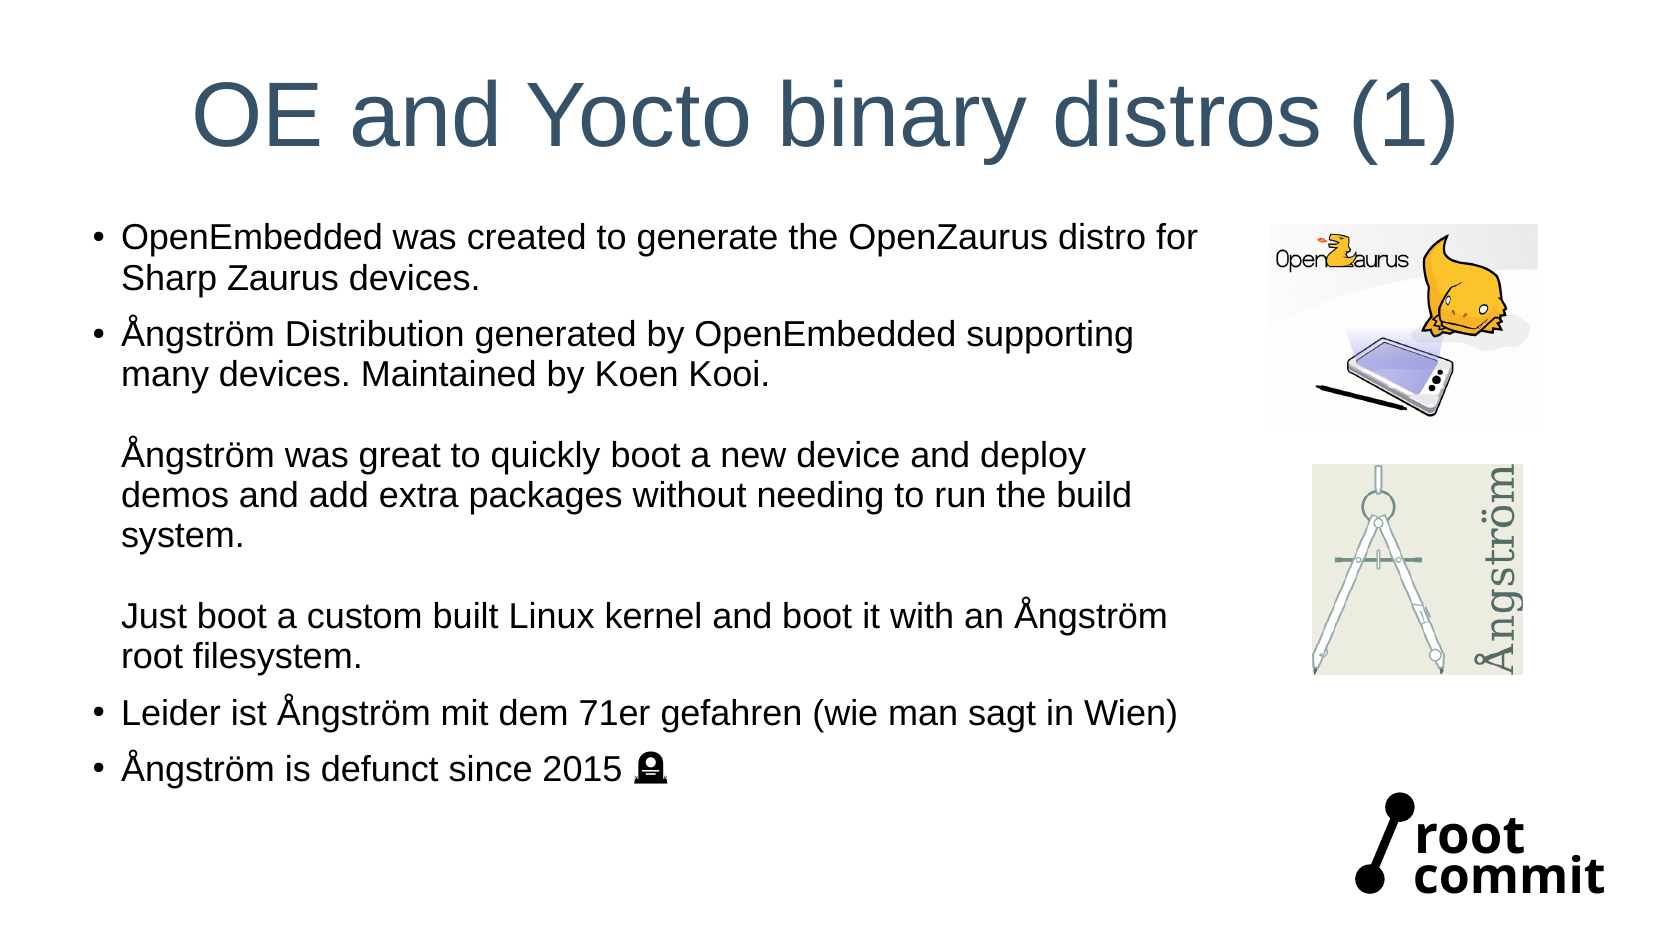

# OE and Yocto binary distros (1)
OpenEmbedded was created to generate the OpenZaurus distro for Sharp Zaurus devices.
Ångström Distribution generated by OpenEmbedded supporting many devices. Maintained by Koen Kooi.
Ångström was great to quickly boot a new device and deploy demos and add extra packages without needing to run the build system.
Just boot a custom built Linux kernel and boot it with an Ångström root filesystem.
Leider ist Ångström mit dem 71er gefahren (wie man sagt in Wien)
Ångström is defunct since 2015 🪦